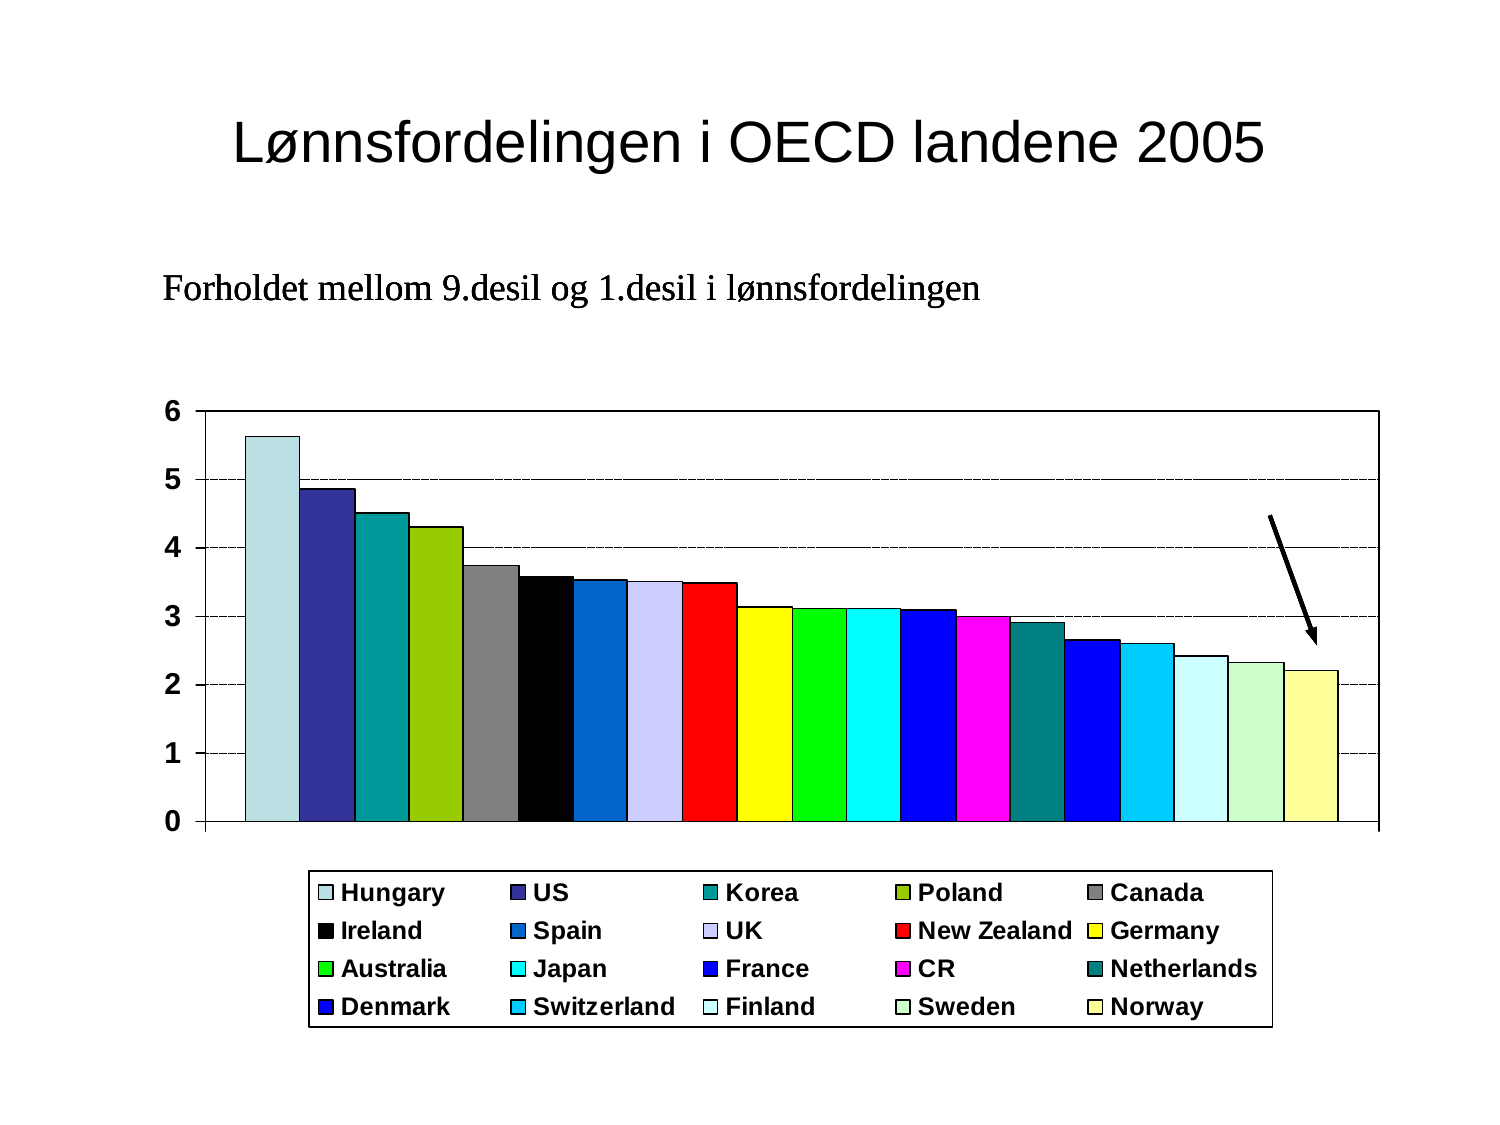

# Lønnsfordelingen i OECD landene 2005
Forholdet mellom 9.desil og 1.desil i lønnsfordelingen
Forholdet mellom 9.desil og 1.desil i lønnsfordelingen
Forholdet mellom 9.desil og 1.desil i lønnsfordelingen